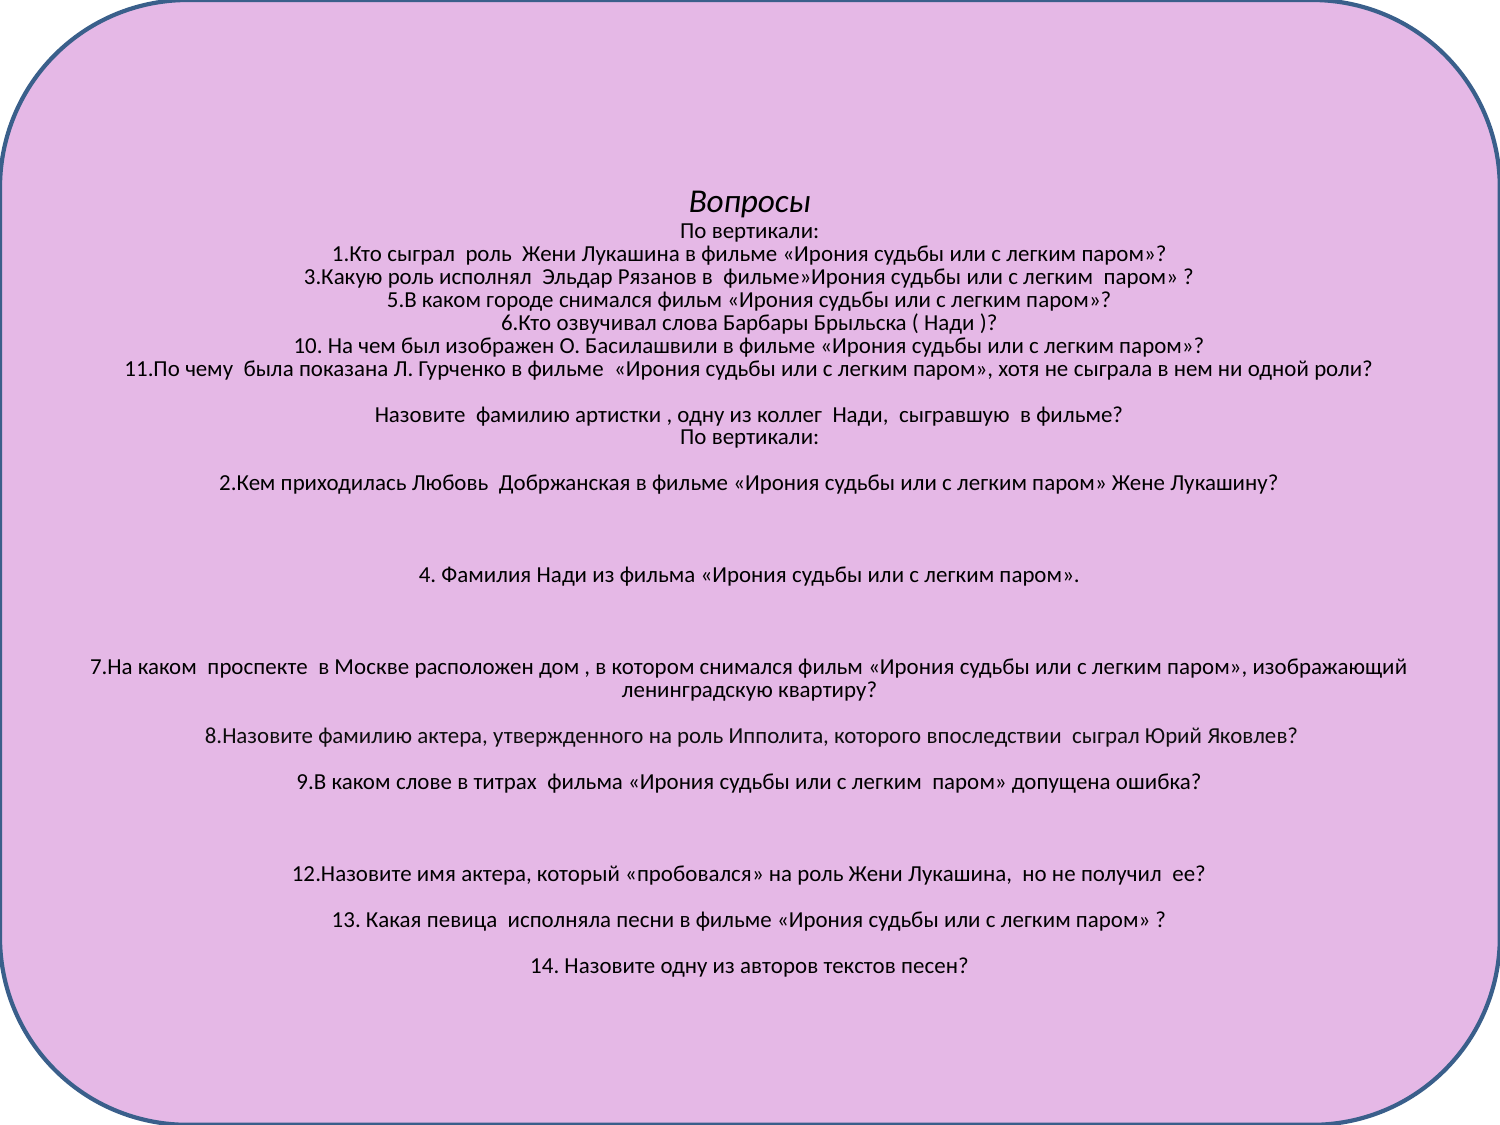

Вопросы
По вертикали:
1.Кто сыграл роль Жени Лукашина в фильме «Ирония судьбы или с легким паром»?
3.Какую роль исполнял Эльдар Рязанов в фильме»Ирония судьбы или с легким паром» ?
5.В каком городе снимался фильм «Ирония судьбы или с легким паром»?
6.Кто озвучивал слова Барбары Брыльска ( Нади )?
10. На чем был изображен О. Басилашвили в фильме «Ирония судьбы или с легким паром»?
11.По чему была показана Л. Гурченко в фильме «Ирония судьбы или с легким паром», хотя не сыграла в нем ни одной роли?
Назовите фамилию артистки , одну из коллег Нади, сыгравшую в фильме?
По вертикали:
2.Кем приходилась Любовь Добржанская в фильме «Ирония судьбы или с легким паром» Жене Лукашину?
4. Фамилия Нади из фильма «Ирония судьбы или с легким паром».
7.На каком проспекте в Москве расположен дом , в котором снимался фильм «Ирония судьбы или с легким паром», изображающий ленинградскую квартиру?
 8.Назовите фамилию актера, утвержденного на роль Ипполита, которого впоследствии сыграл Юрий Яковлев?
9.В каком слове в титрах фильма «Ирония судьбы или с легким паром» допущена ошибка?
12.Назовите имя актера, который «пробовался» на роль Жени Лукашина, но не получил ее?
13. Какая певица исполняла песни в фильме «Ирония судьбы или с легким паром» ?
14. Назовите одну из авторов текстов песен?